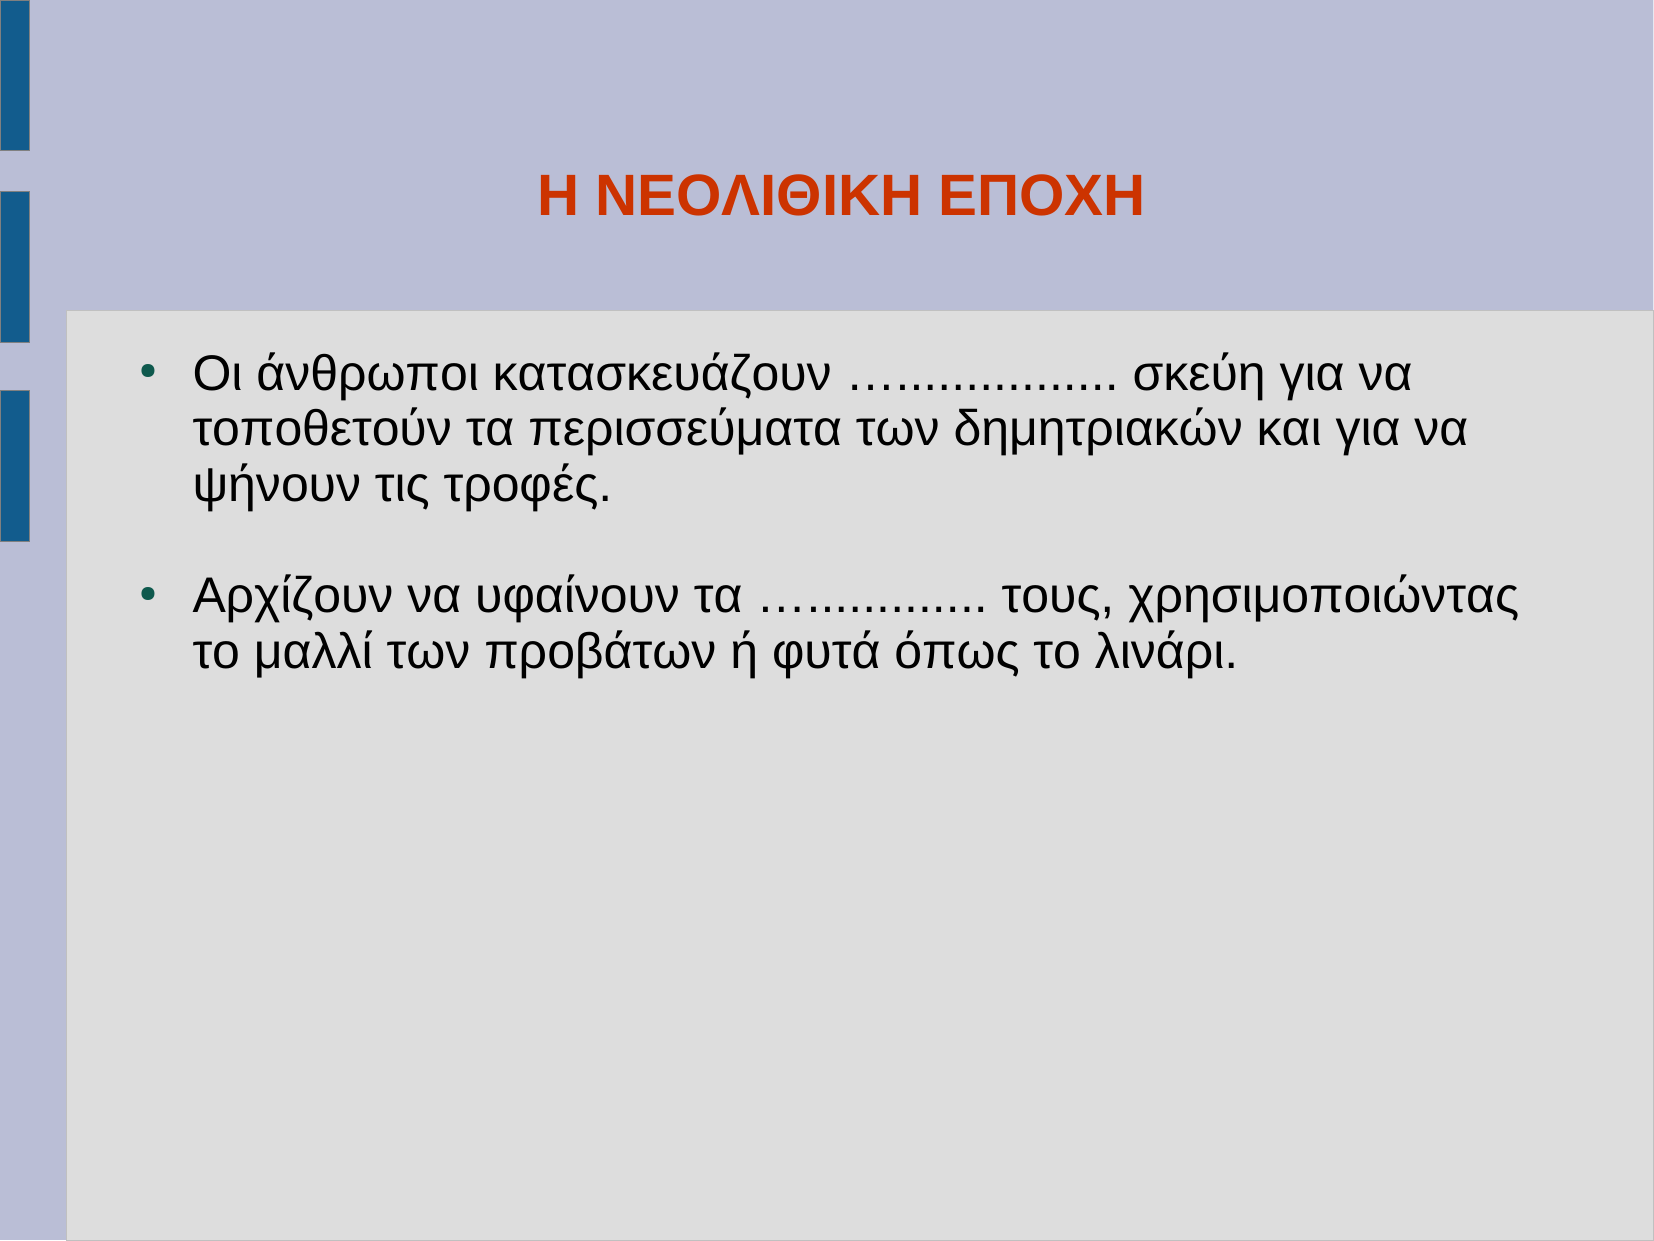

# Η ΝΕΟΛIΘIΚΗ ΕΠΟΧΗ
Οι άνθρωποι κατασκευάζουν …................ σκεύη για να τοποθετούν τα περισσεύματα των δημητριακών και για να ψήνουν τις τροφές.
Αρχίζουν να υφαίνουν τα …............. τους, χρησιμοποιώντας το μαλλί των προβάτων ή φυτά όπως το λινάρι.